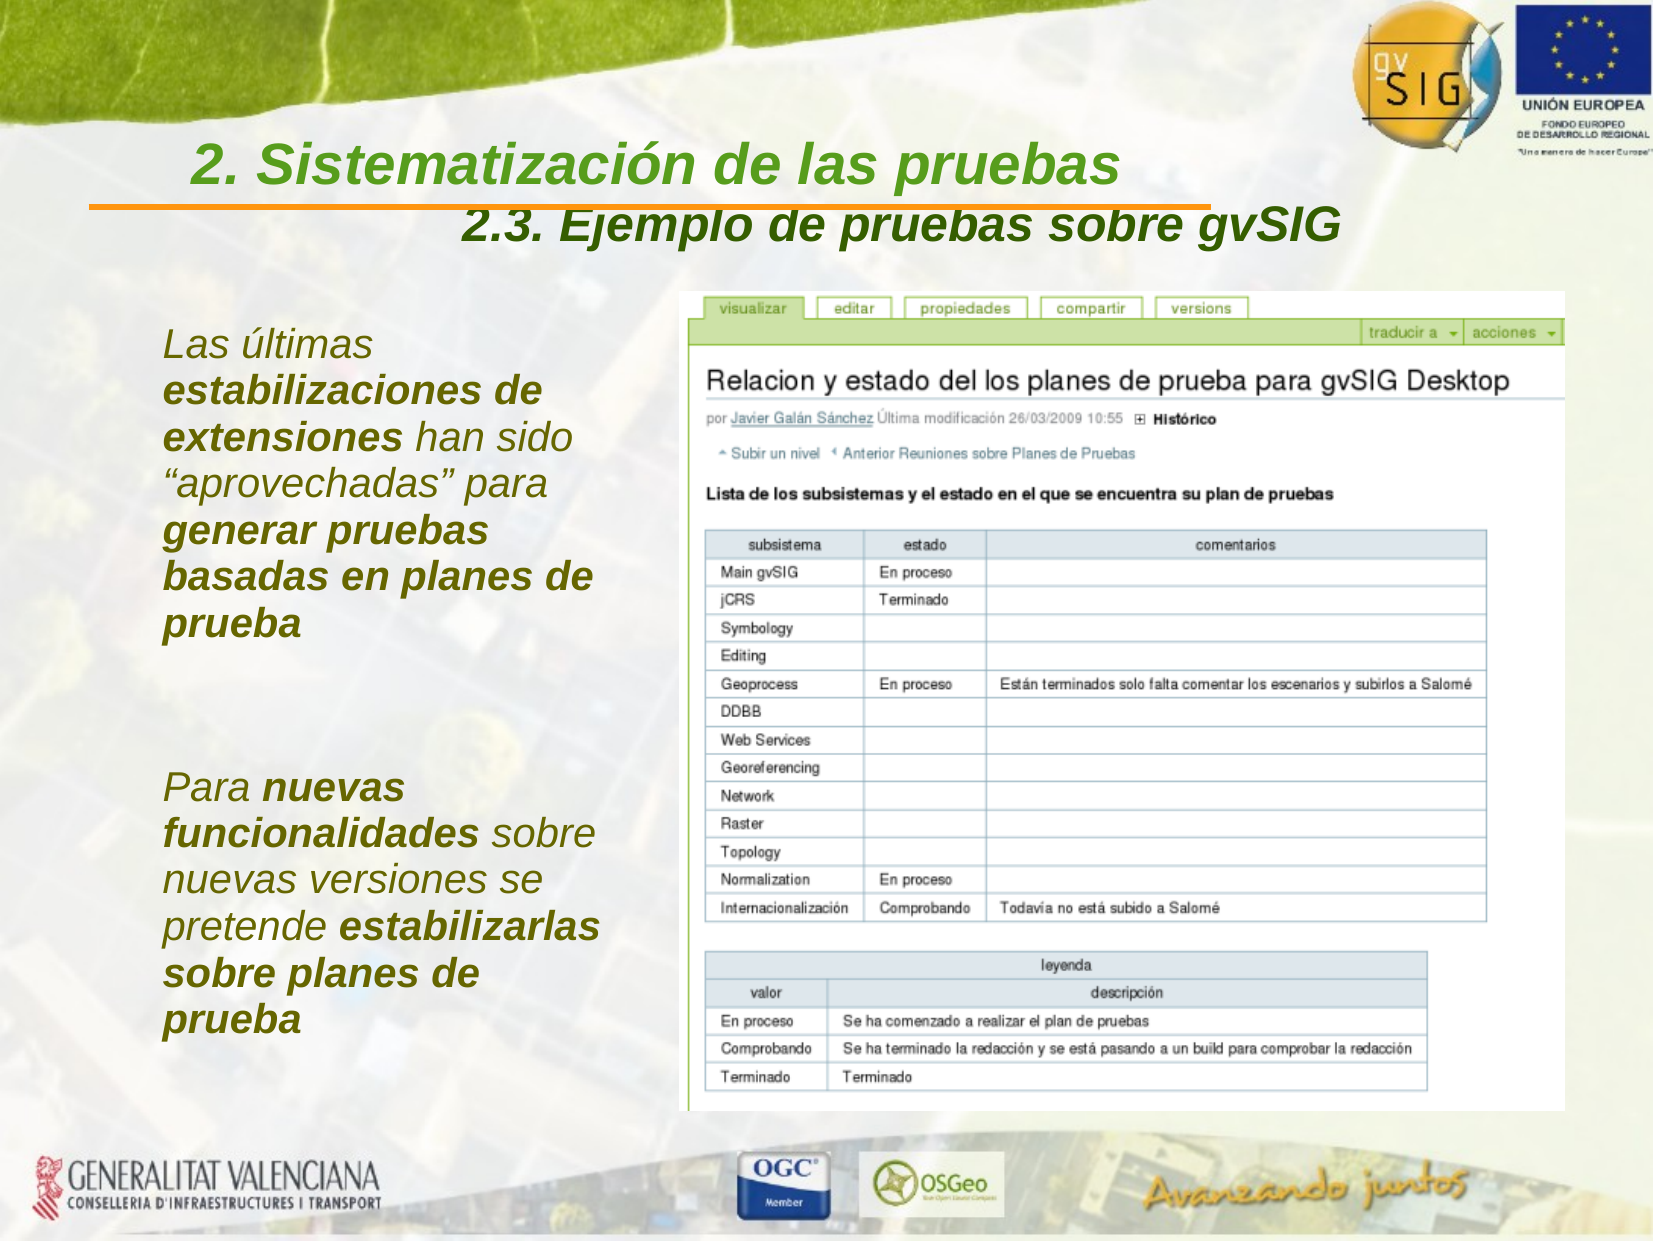

2. Sistematización de las pruebas
2.3. Ejemplo de pruebas sobre gvSIG
Las últimas estabilizaciones de extensiones han sido “aprovechadas” para generar pruebas basadas en planes de prueba
Para nuevas funcionalidades sobre nuevas versiones se pretende estabilizarlas sobre planes de prueba